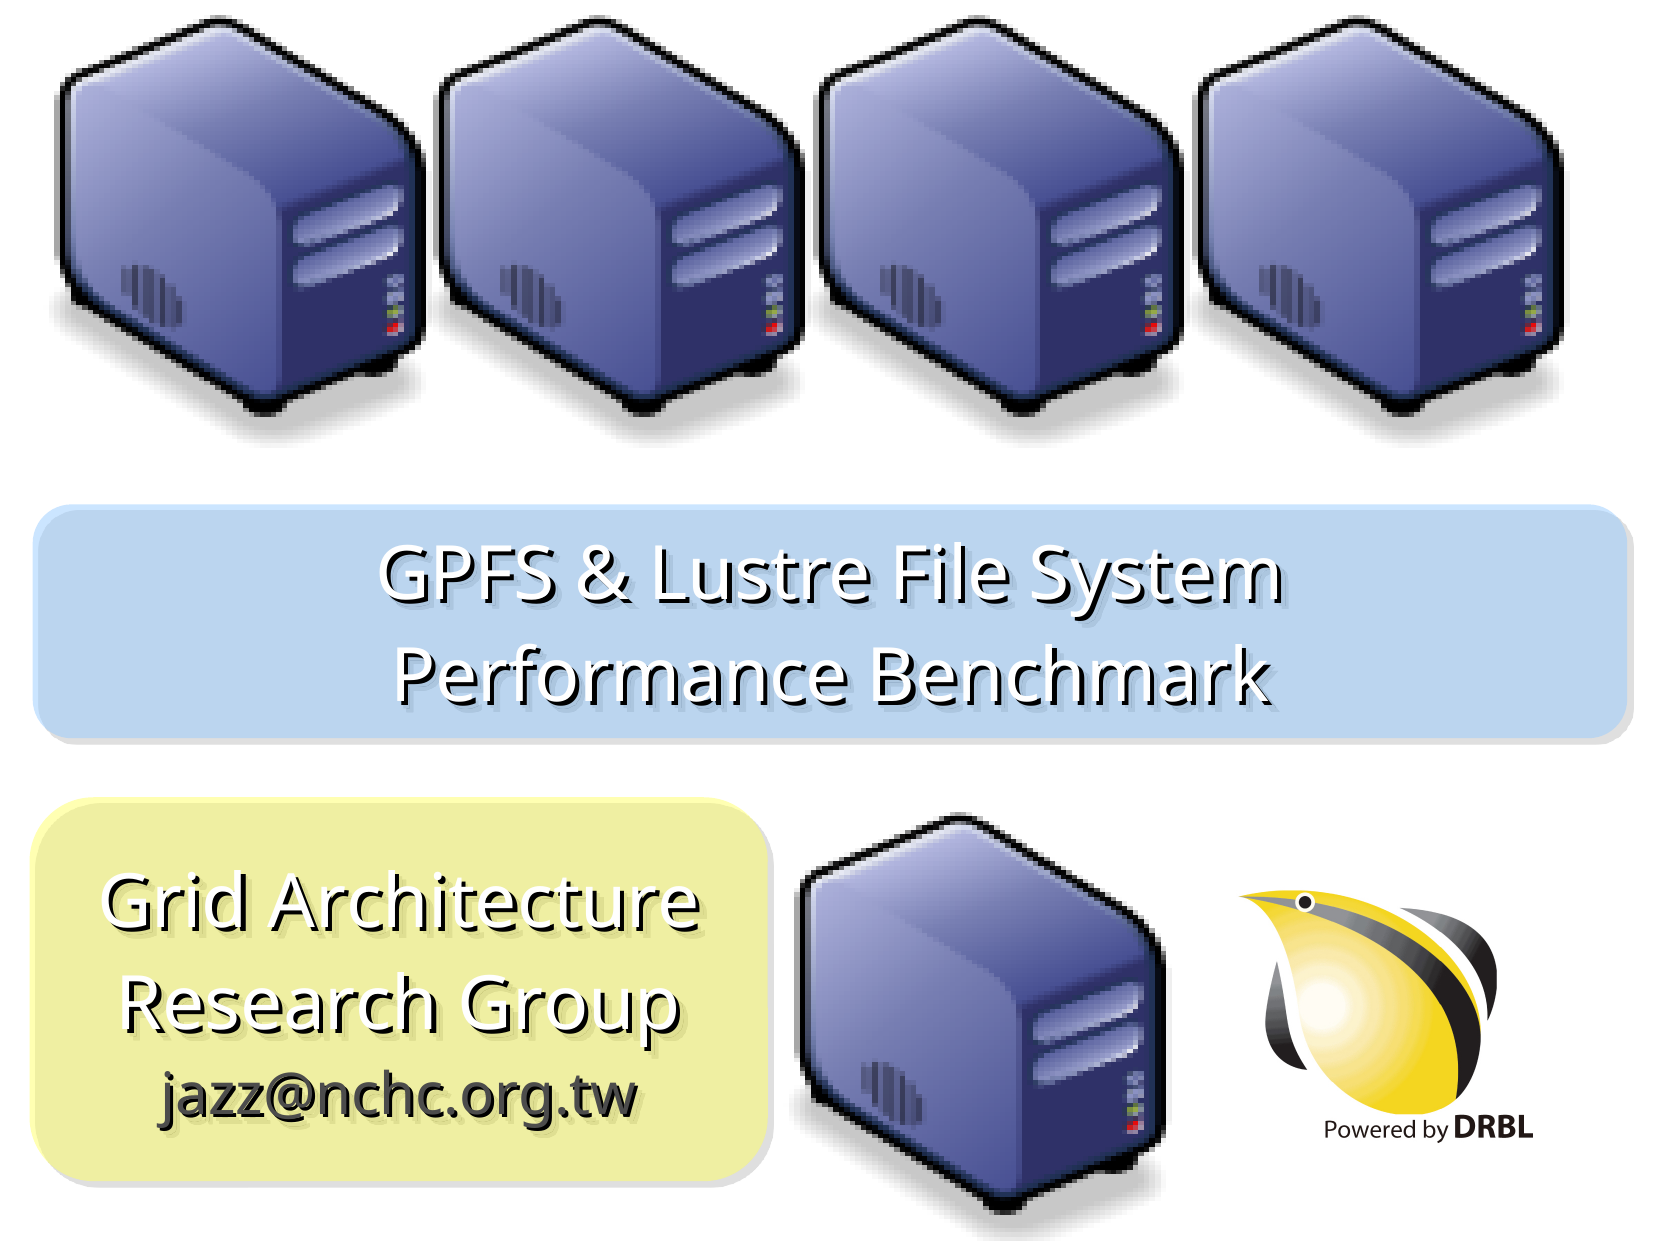

GPFS & Lustre File System
Performance Benchmark
Grid Architecture
Research Group
jazz@nchc.org.tw